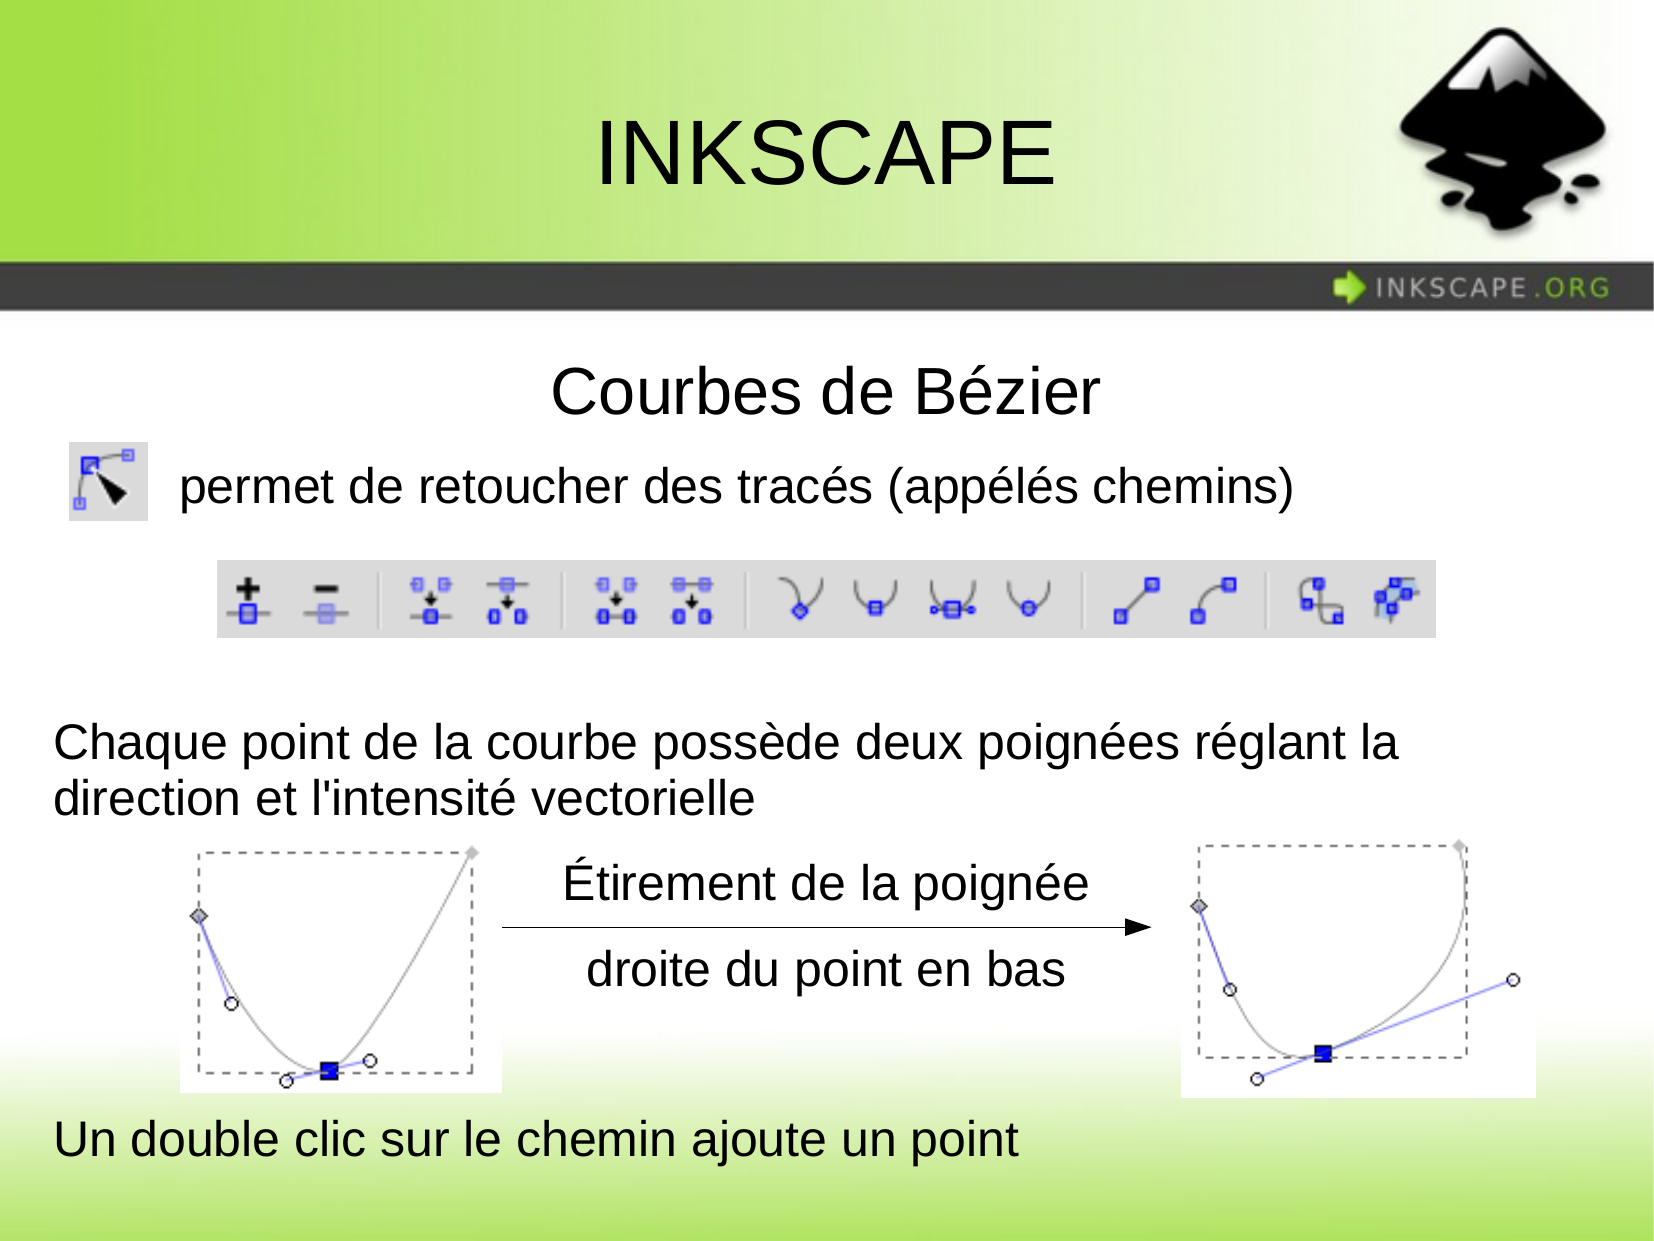

# INKSCAPE
Courbes de Bézier
 permet de retoucher des tracés (appélés chemins)
Chaque point de la courbe possède deux poignées réglant la direction et l'intensité vectorielle
Étirement de la poignée
droite du point en bas
Un double clic sur le chemin ajoute un point